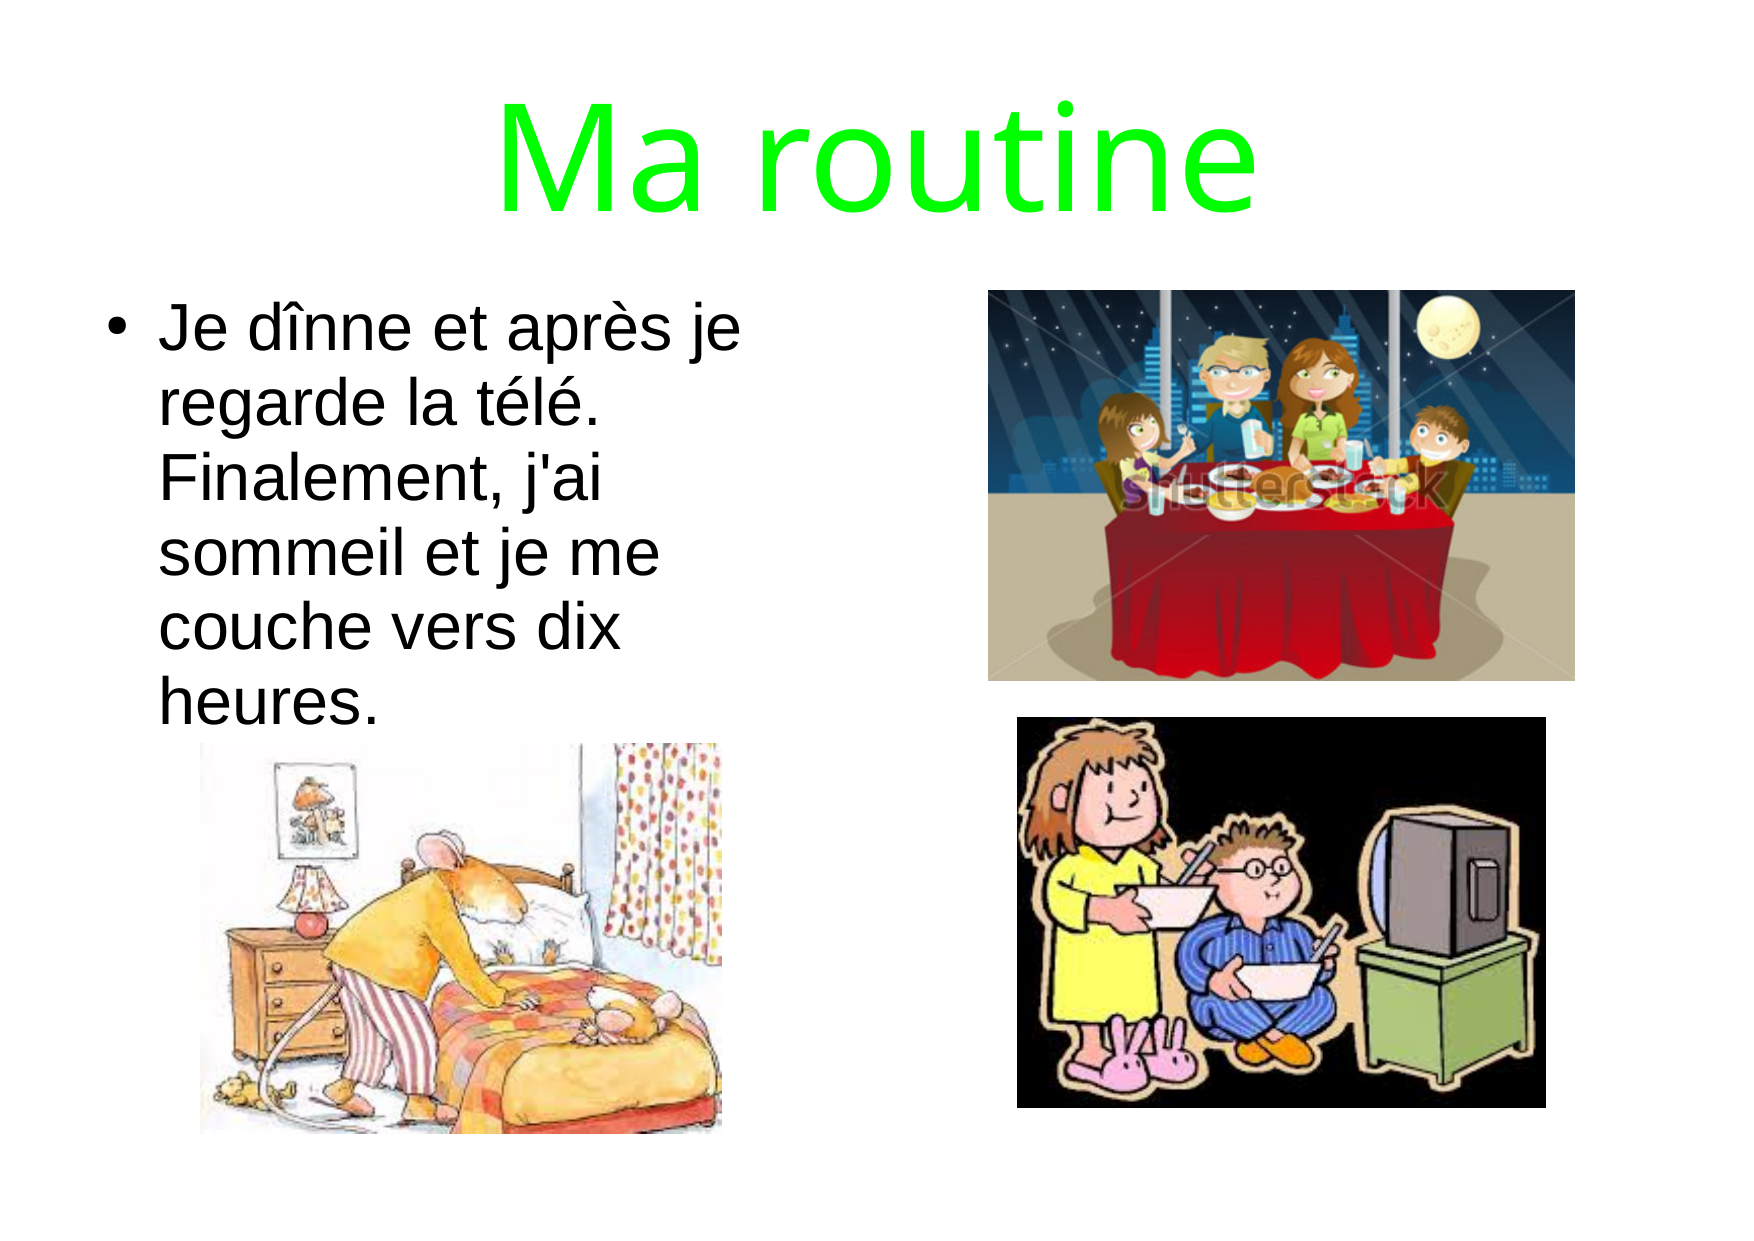

# Ma routine
Je dînne et après je regarde la télé. Finalement, j'ai sommeil et je me couche vers dix heures.